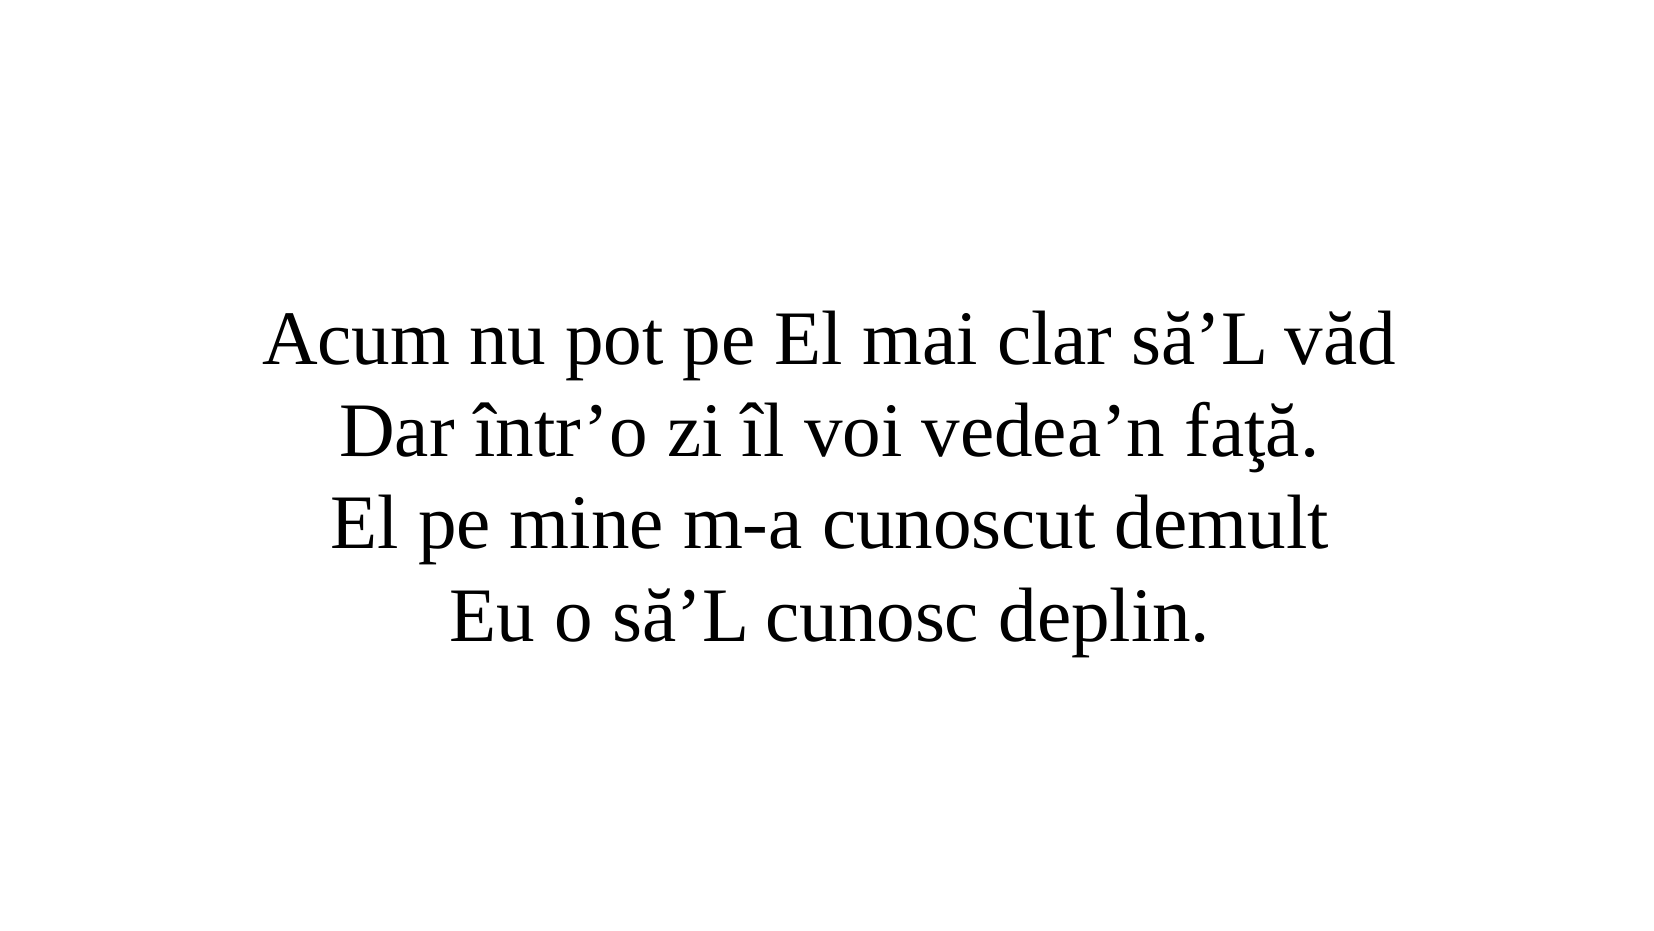

# Acum nu pot pe El mai clar să’L văd
Dar într’o zi îl voi vedea’n faţă.
El pe mine m-a cunoscut demult
Eu o să’L cunosc deplin.